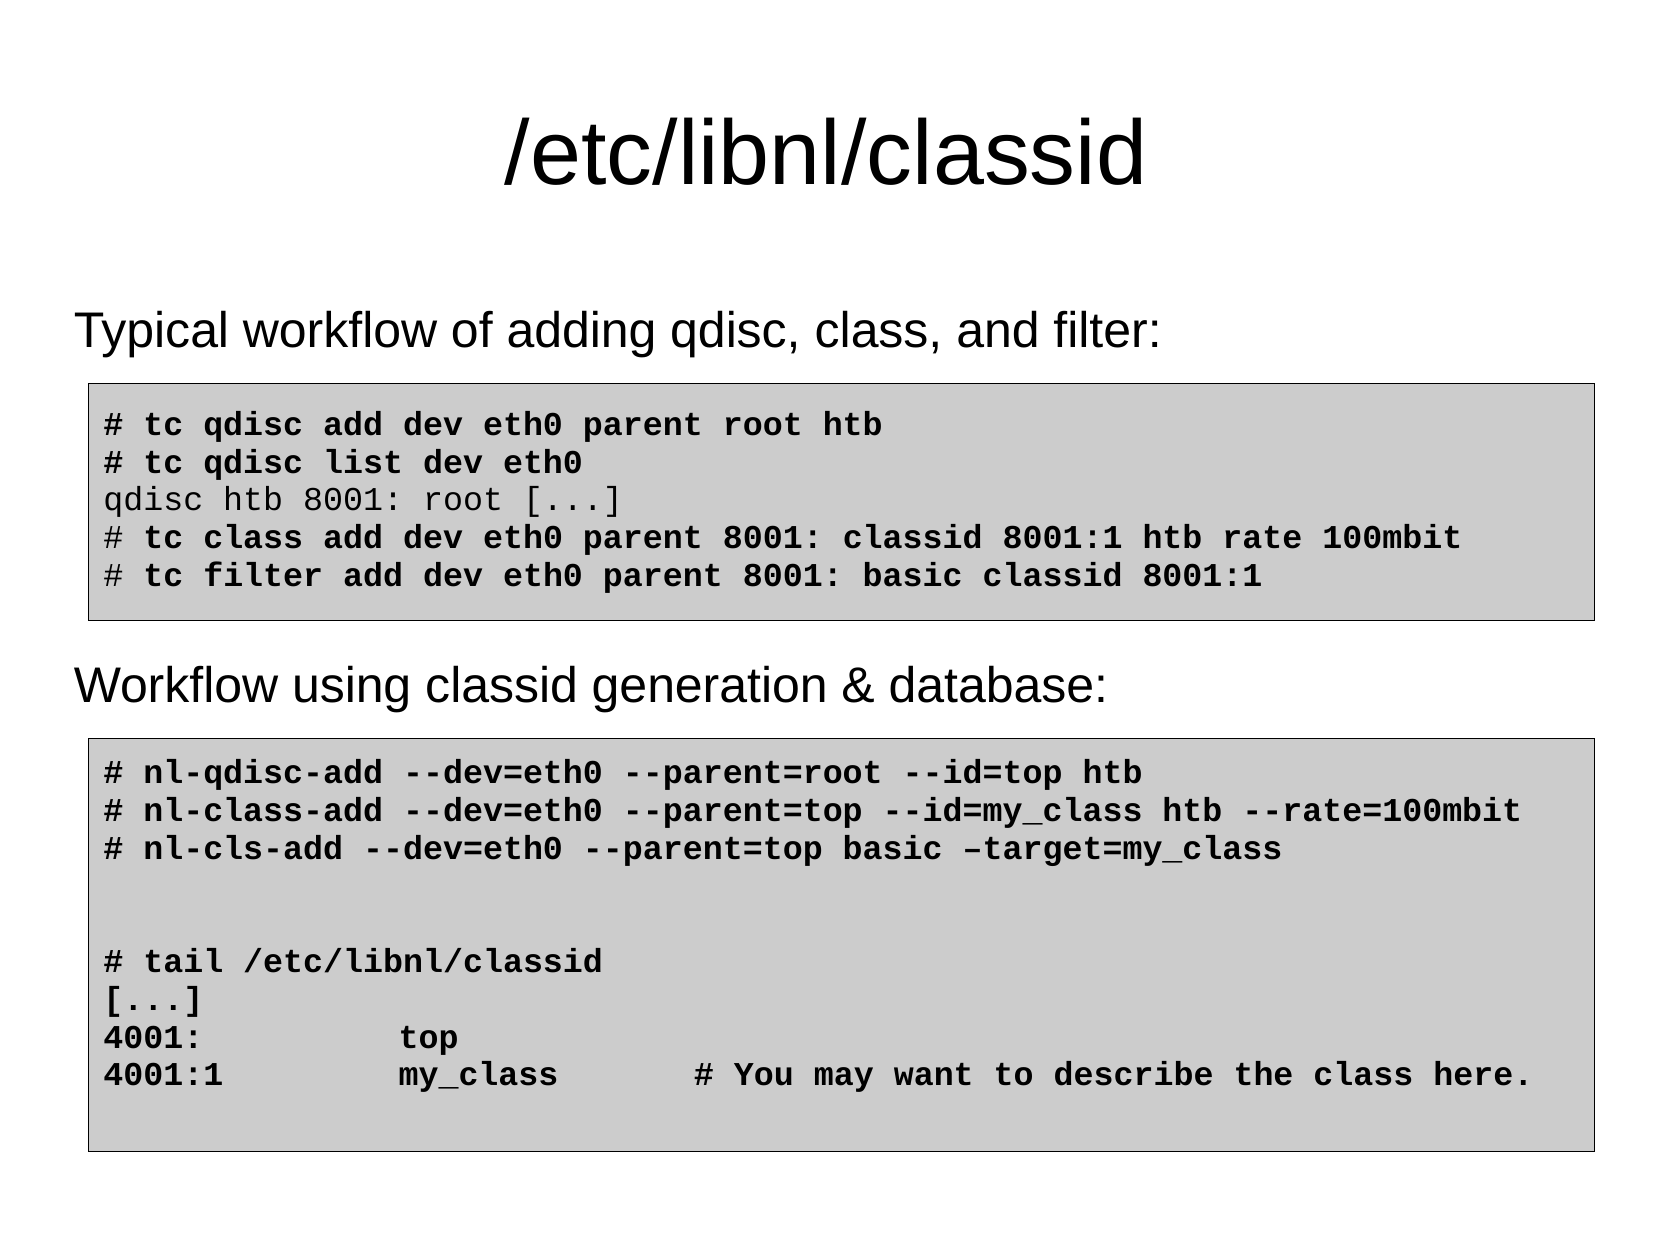

# /etc/libnl/classid
Typical workflow of adding qdisc, class, and filter:
# tc qdisc add dev eth0 parent root htb
# tc qdisc list dev eth0
qdisc htb 8001: root [...]
# tc class add dev eth0 parent 8001: classid 8001:1 htb rate 100mbit
# tc filter add dev eth0 parent 8001: basic classid 8001:1
Workflow using classid generation & database:
# nl-qdisc-add --dev=eth0 --parent=root --id=top htb
# nl-class-add --dev=eth0 --parent=top --id=my_class htb --rate=100mbit
# nl-cls-add --dev=eth0 --parent=top basic –target=my_class
# tail /etc/libnl/classid
[...]
4001:			top
4001:1			my_class		# You may want to describe the class here.